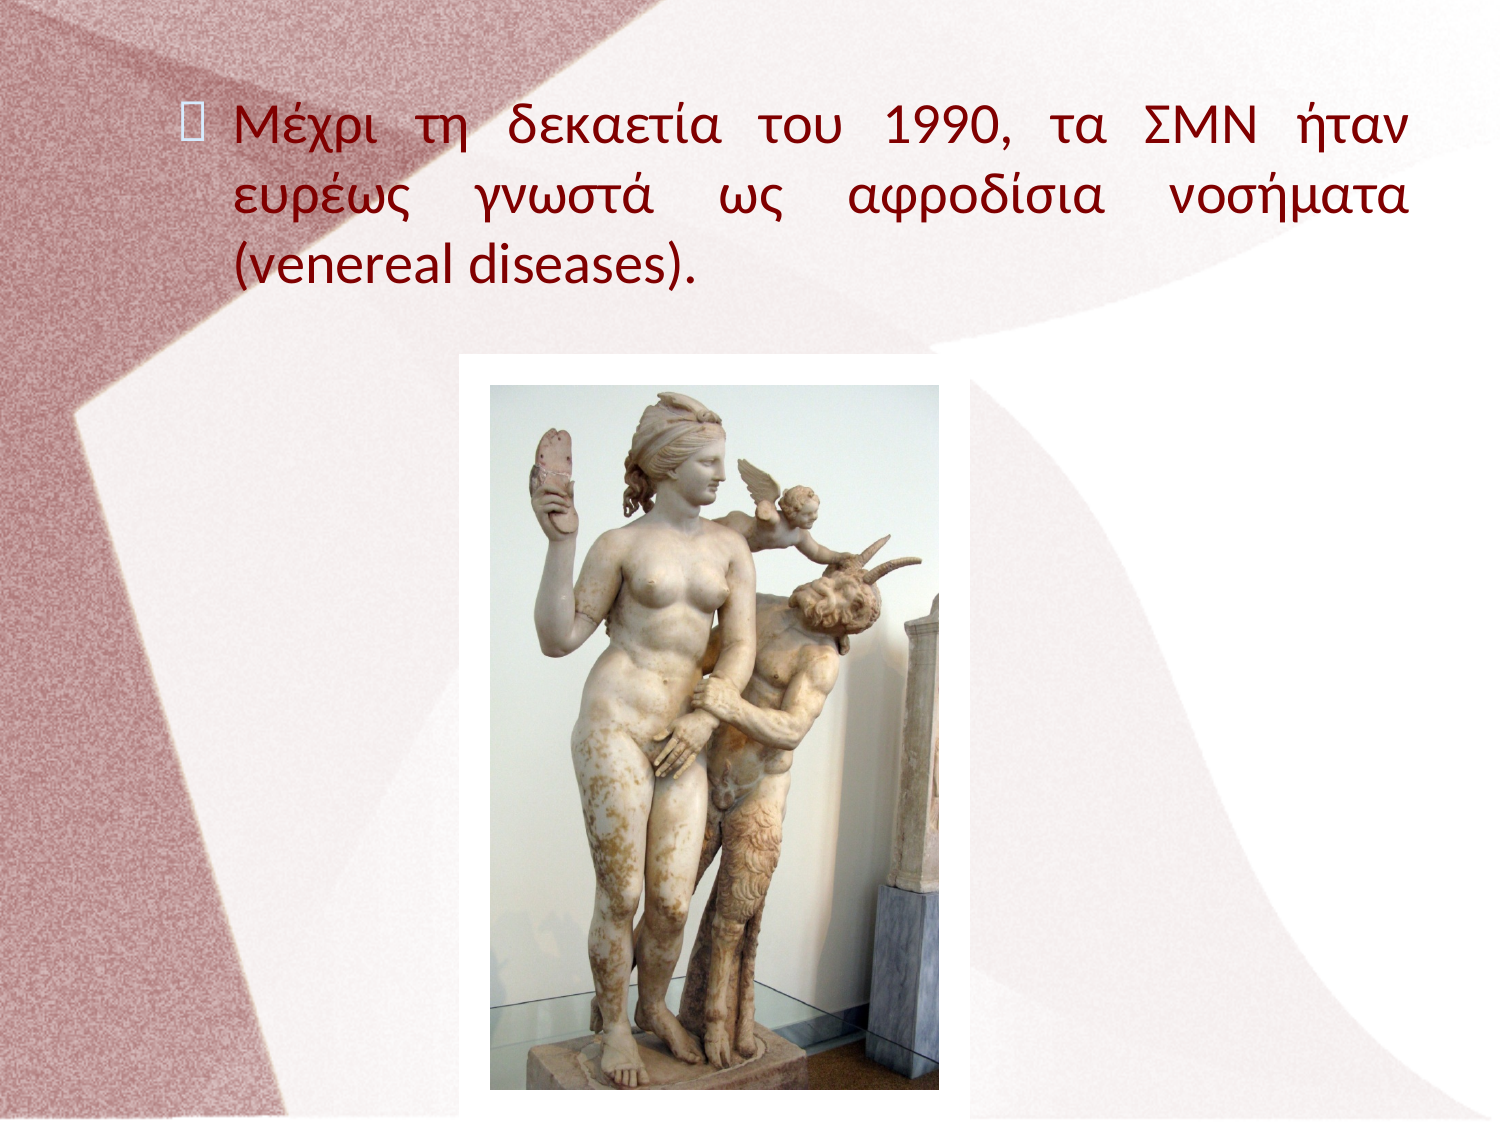

Μέχρι τη δεκαετία του 1990, τα ΣΜΝ ήταν ευρέως γνωστά ως αφροδίσια νοσήματα (venereal diseases).
#